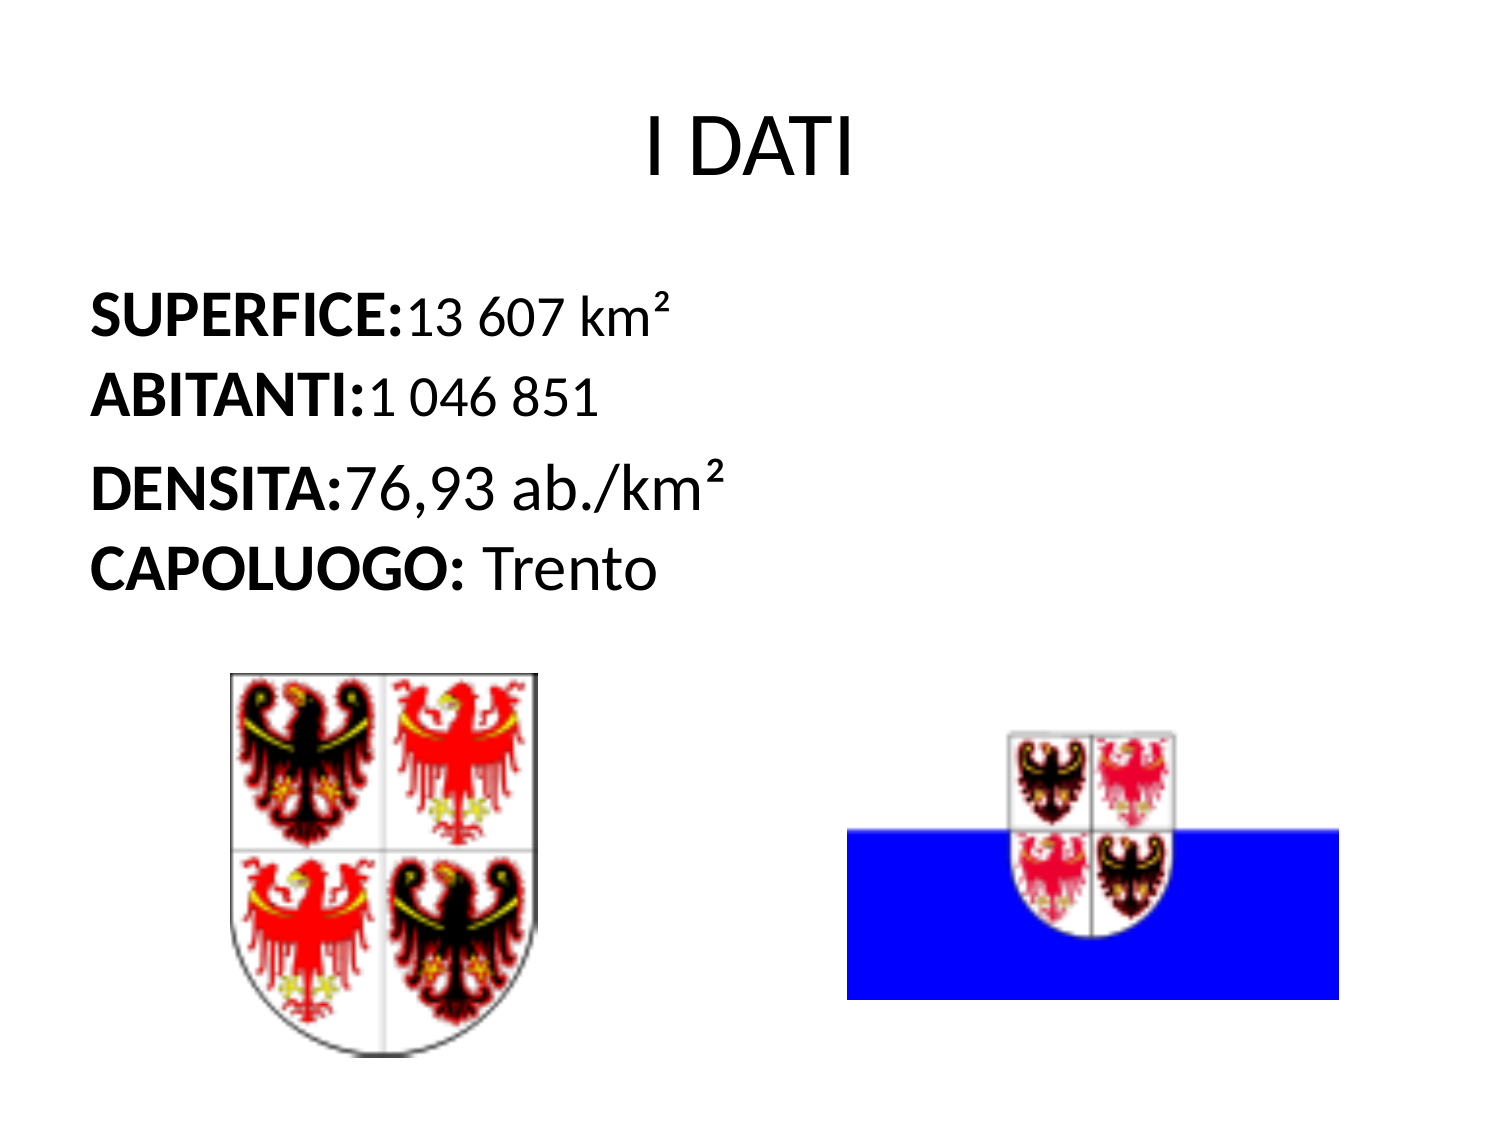

# I DATI
SUPERFICE:13 607 km²
ABITANTI:1 046 851
DENSITA:76,93 ab./km²
CAPOLUOGO: Trento